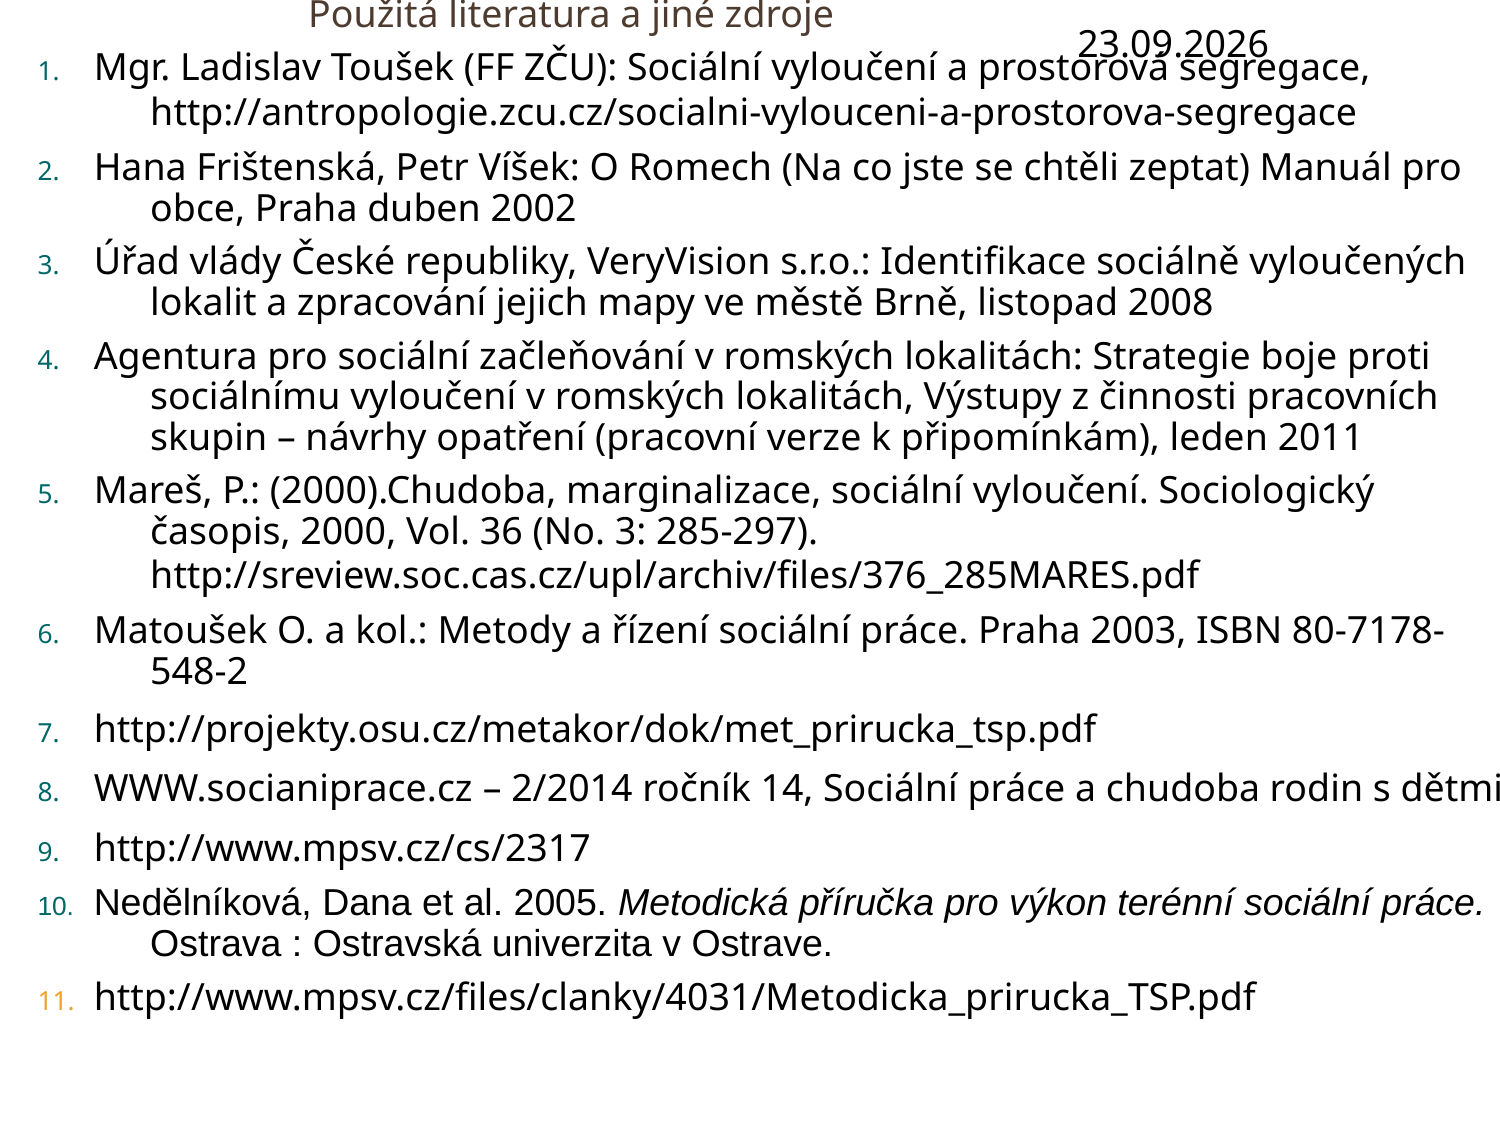

# Použitá literatura a jiné zdroje
Mgr. Ladislav Toušek (FF ZČU): Sociální vyloučení a prostorová segregace, http://antropologie.zcu.cz/socialni-vylouceni-a-prostorova-segregace
Hana Frištenská, Petr Víšek: O Romech (Na co jste se chtěli zeptat) Manuál pro obce, Praha duben 2002
Úřad vlády České republiky, VeryVision s.r.o.: Identifikace sociálně vyloučených lokalit a zpracování jejich mapy ve městě Brně, listopad 2008
Agentura pro sociální začleňování v romských lokalitách: Strategie boje proti sociálnímu vyloučení v romských lokalitách, Výstupy z činnosti pracovních skupin – návrhy opatření (pracovní verze k připomínkám), leden 2011
Mareš, P.: (2000).Chudoba, marginalizace, sociální vyloučení. Sociologický časopis, 2000, Vol. 36 (No. 3: 285-297). http://sreview.soc.cas.cz/upl/archiv/files/376_285MARES.pdf
Matoušek O. a kol.: Metody a řízení sociální práce. Praha 2003, ISBN 80-7178-548-2
http://projekty.osu.cz/metakor/dok/met_prirucka_tsp.pdf
WWW.socianiprace.cz – 2/2014 ročník 14, Sociální práce a chudoba rodin s dětmi
http://www.mpsv.cz/cs/2317
Nedělníková, Dana et al. 2005. Metodická příručka pro výkon terénní sociální práce. Ostrava : Ostravská univerzita v Ostrave.
http://www.mpsv.cz/files/clanky/4031/Metodicka_prirucka_TSP.pdf